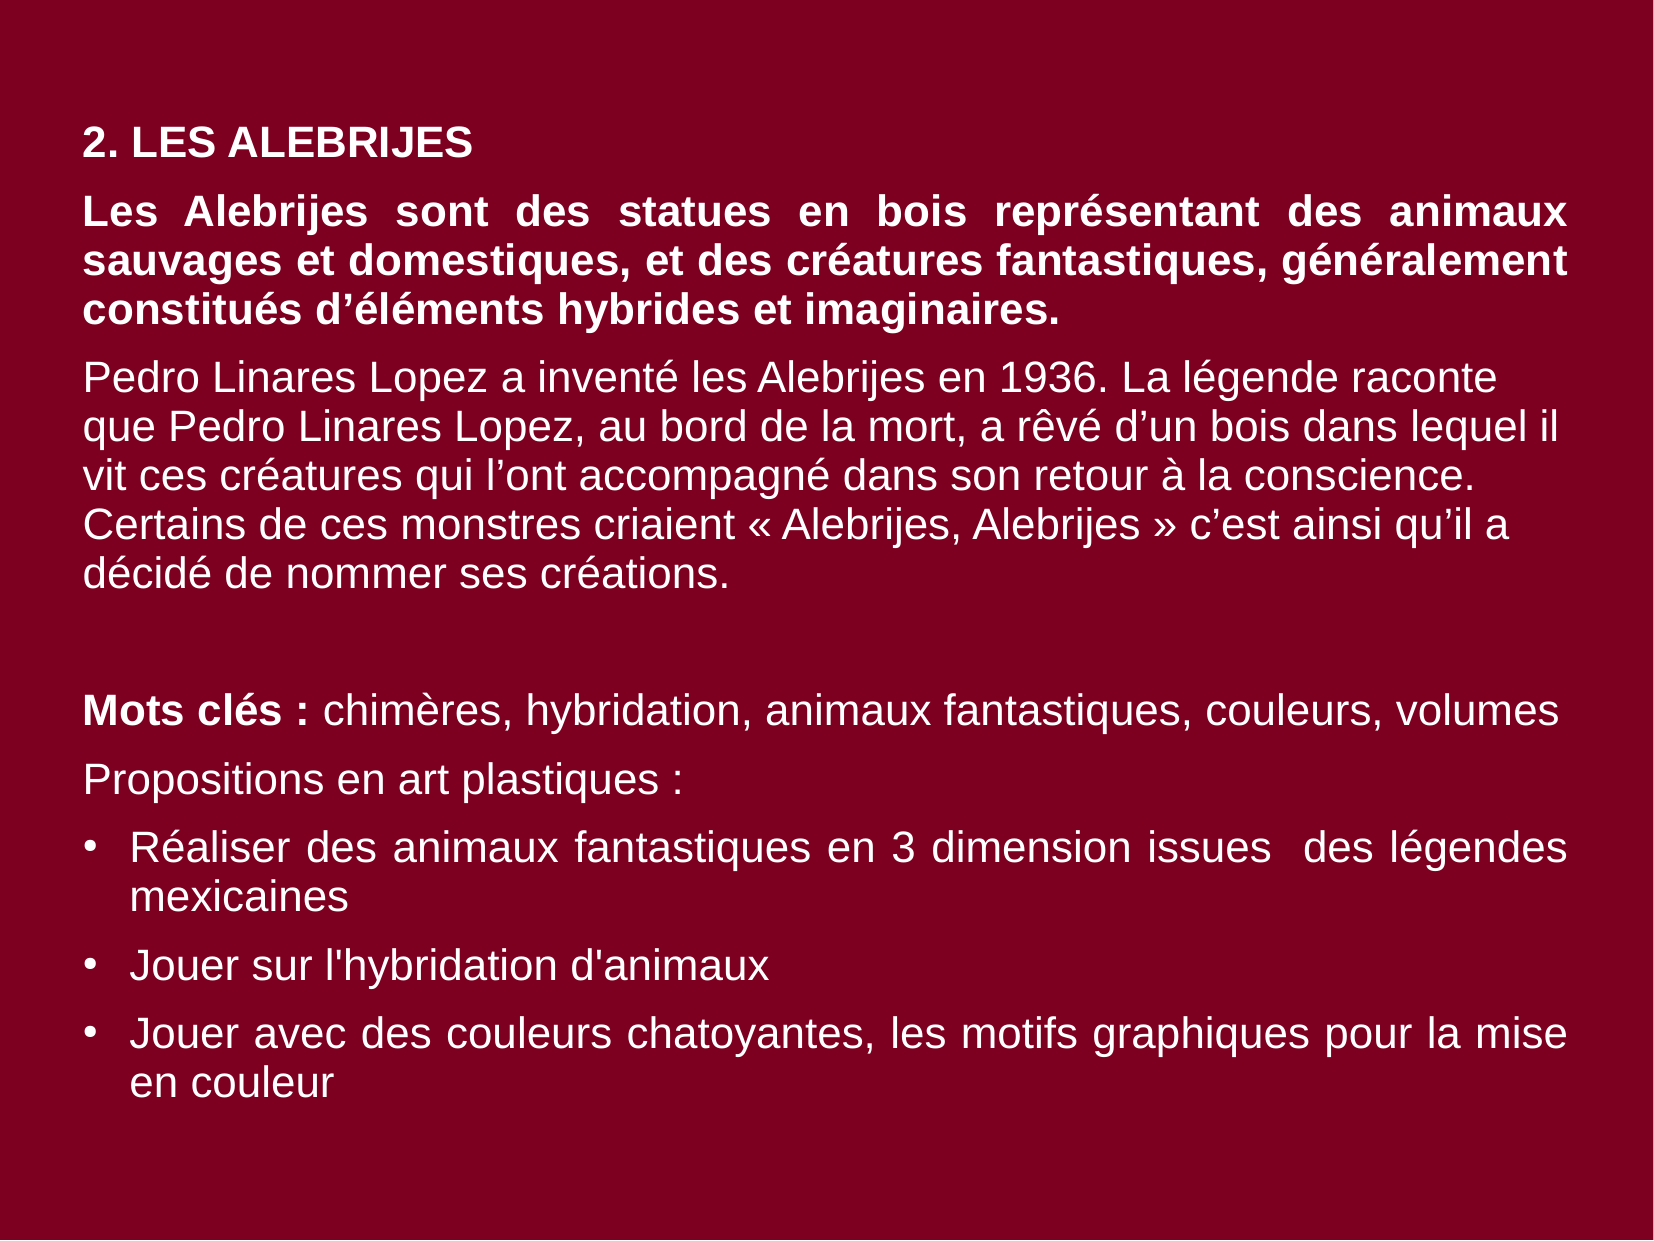

# 2. LES ALEBRIJES
Les Alebrijes sont des statues en bois représentant des animaux sauvages et domestiques, et des créatures fantastiques, généralement constitués d’éléments hybrides et imaginaires.
Pedro Linares Lopez a inventé les Alebrijes en 1936. La légende raconte que Pedro Linares Lopez, au bord de la mort, a rêvé d’un bois dans lequel il vit ces créatures qui l’ont accompagné dans son retour à la conscience. Certains de ces monstres criaient « Alebrijes, Alebrijes » c’est ainsi qu’il a décidé de nommer ses créations.
Mots clés : chimères, hybridation, animaux fantastiques, couleurs, volumes
Propositions en art plastiques :
Réaliser des animaux fantastiques en 3 dimension issues des légendes mexicaines
Jouer sur l'hybridation d'animaux
Jouer avec des couleurs chatoyantes, les motifs graphiques pour la mise en couleur